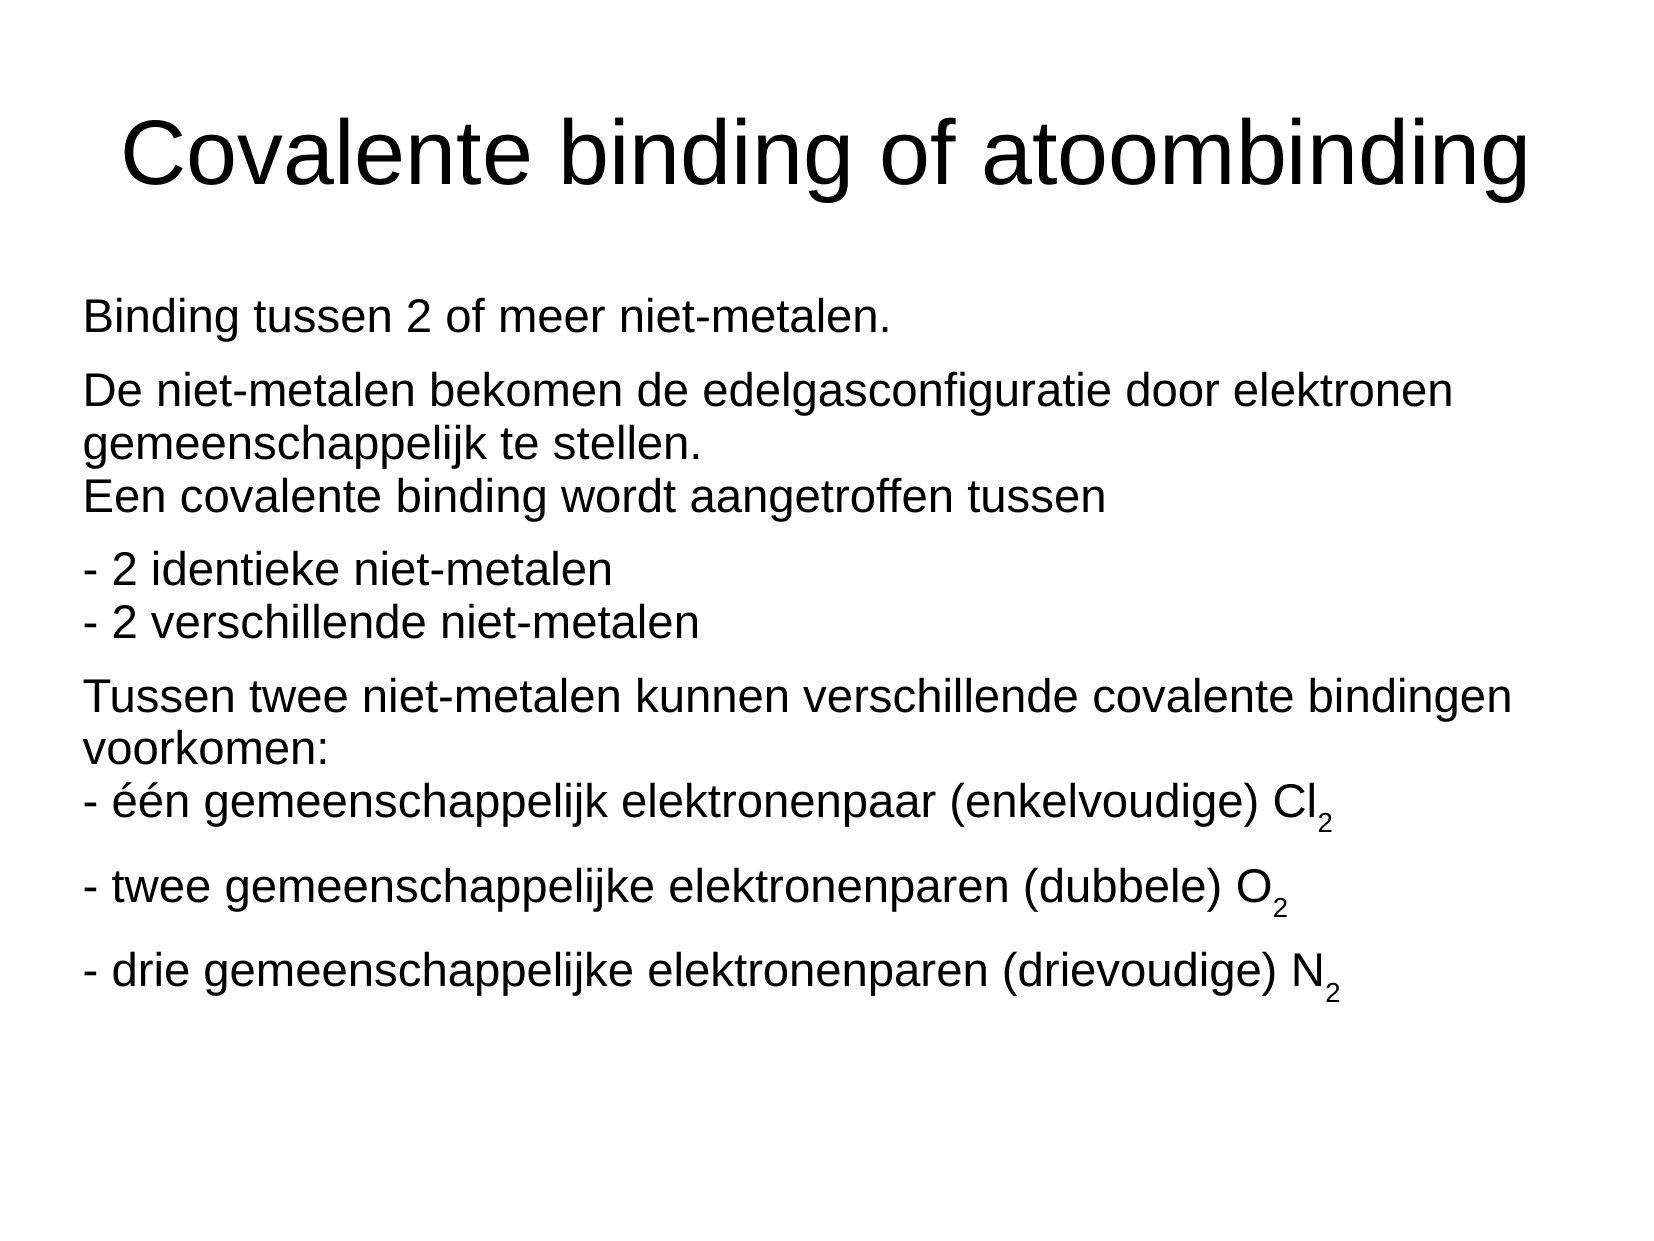

# Covalente binding of atoombinding
Binding tussen 2 of meer niet-metalen.
De niet-metalen bekomen de edelgasconfiguratie door elektronen gemeenschappelijk te stellen.
Een covalente binding wordt aangetroffen tussen
- 2 identieke niet-metalen
- 2 verschillende niet-metalen
Tussen twee niet-metalen kunnen verschillende covalente bindingen voorkomen:
- één gemeenschappelijk elektronenpaar (enkelvoudige) Cl2
- twee gemeenschappelijke elektronenparen (dubbele) O2
- drie gemeenschappelijke elektronenparen (drievoudige) N2